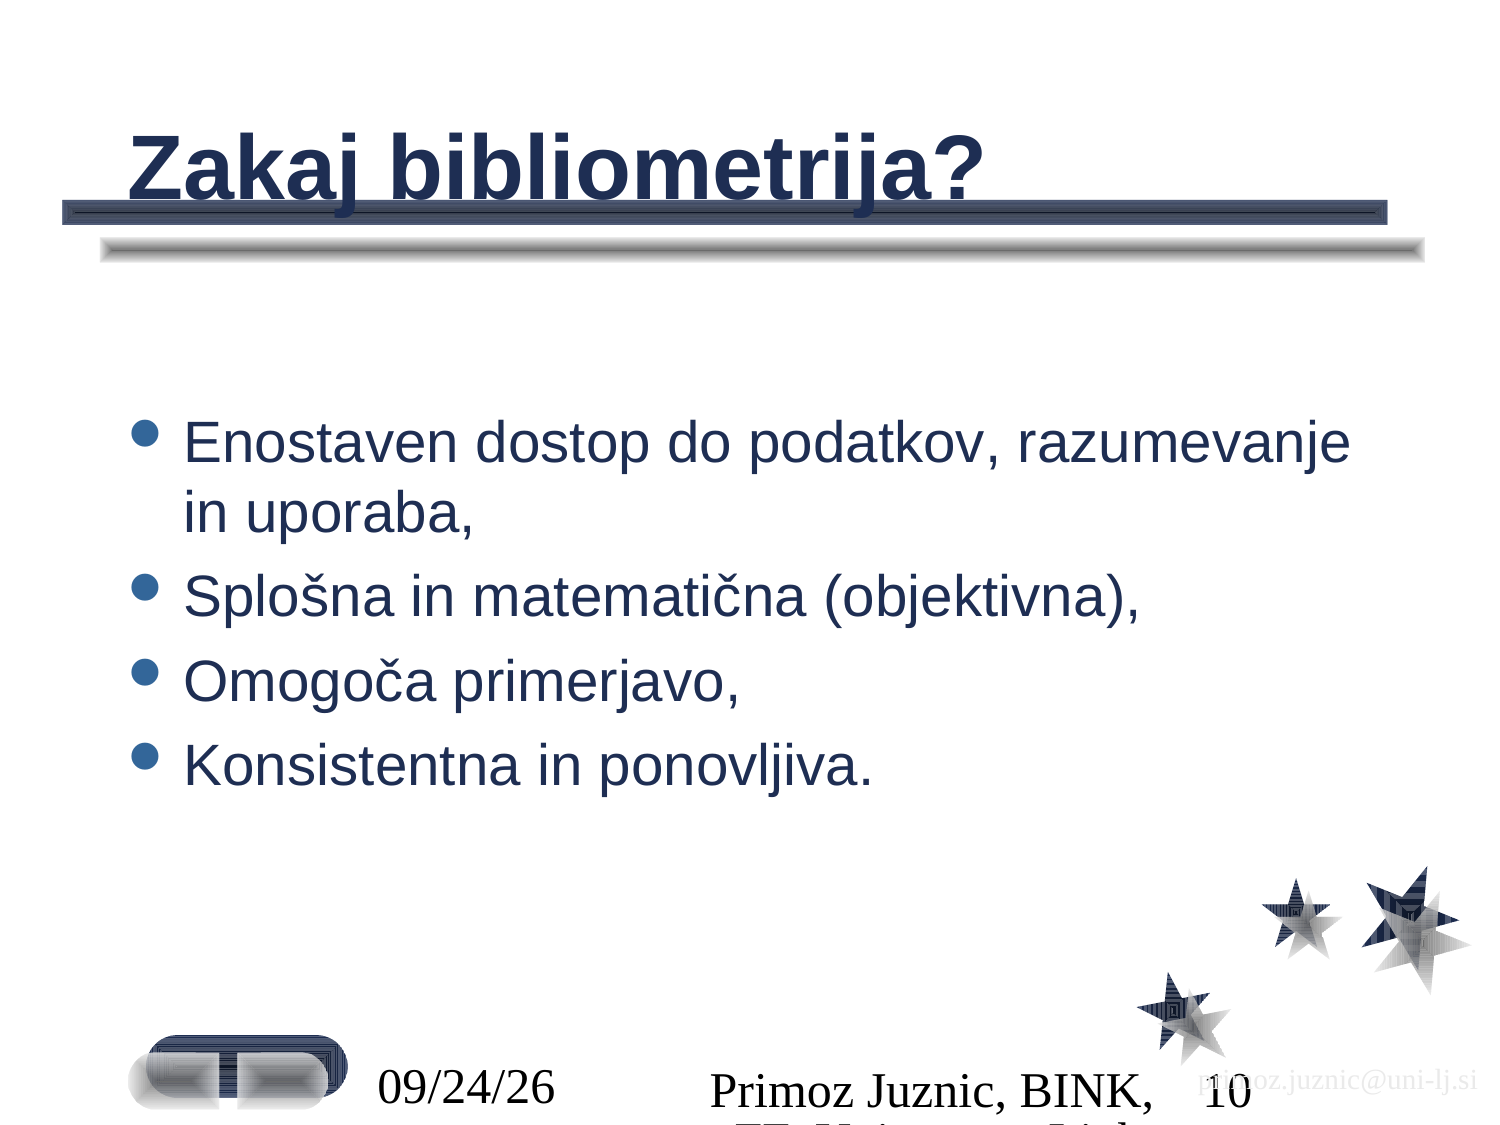

# Zakaj bibliometrija?
Enostaven dostop do podatkov, razumevanje in uporaba,
Splošna in matematična (objektivna),
Omogoča primerjavo,
Konsistentna in ponovljiva.
Primoz Juznic, BINK, FF, Univerza v Ljubljani
10